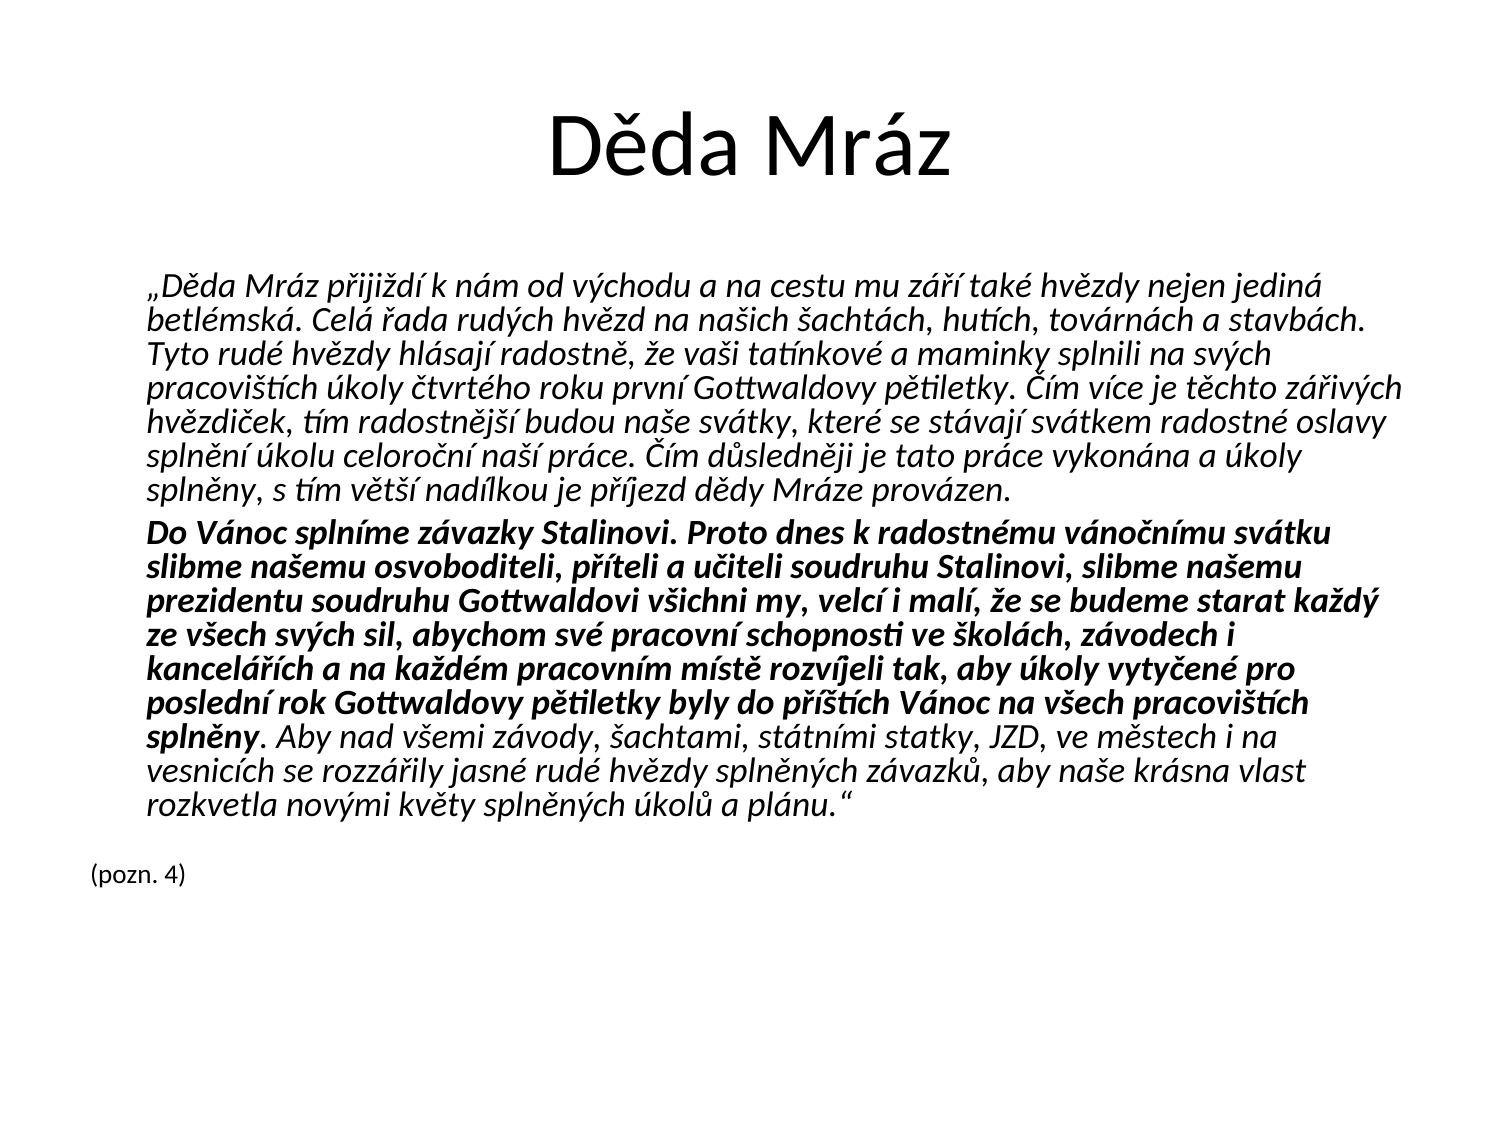

# Děda Mráz
	„Děda Mráz přijiždí k nám od východu a na cestu mu září také hvězdy nejen jediná betlémská. Celá řada rudých hvězd na našich šachtách, hutích, továrnách a stavbách. Tyto rudé hvězdy hlásají radostně, že vaši tatínkové a maminky splnili na svých pracovištích úkoly čtvrtého roku první Gottwaldovy pětiletky. Čím více je těchto zářivých hvězdiček, tím radostnější budou naše svátky, které se stávají svátkem radostné oslavy splnění úkolu celoroční naší práce. Čím důsledněji je tato práce vykonána a úkoly splněny, s tím větší nadílkou je příjezd dědy Mráze provázen.
	Do Vánoc splníme závazky Stalinovi. Proto dnes k radostnému vánočnímu svátku slibme našemu osvoboditeli, příteli a učiteli soudruhu Stalinovi, slibme našemu prezidentu soudruhu Gottwaldovi všichni my, velcí i malí, že se budeme starat každý ze všech svých sil, abychom své pracovní schopnosti ve školách, závodech i kancelářích a na každém pracovním místě rozvíjeli tak, aby úkoly vytyčené pro poslední rok Gottwaldovy pětiletky byly do příštích Vánoc na všech pracovištích splněny. Aby nad všemi závody, šachtami, státními statky, JZD, ve městech i na vesnicích se rozzářily jasné rudé hvězdy splněných závazků, aby naše krásna vlast rozkvetla novými květy splněných úkolů a plánu.“
(pozn. 4)